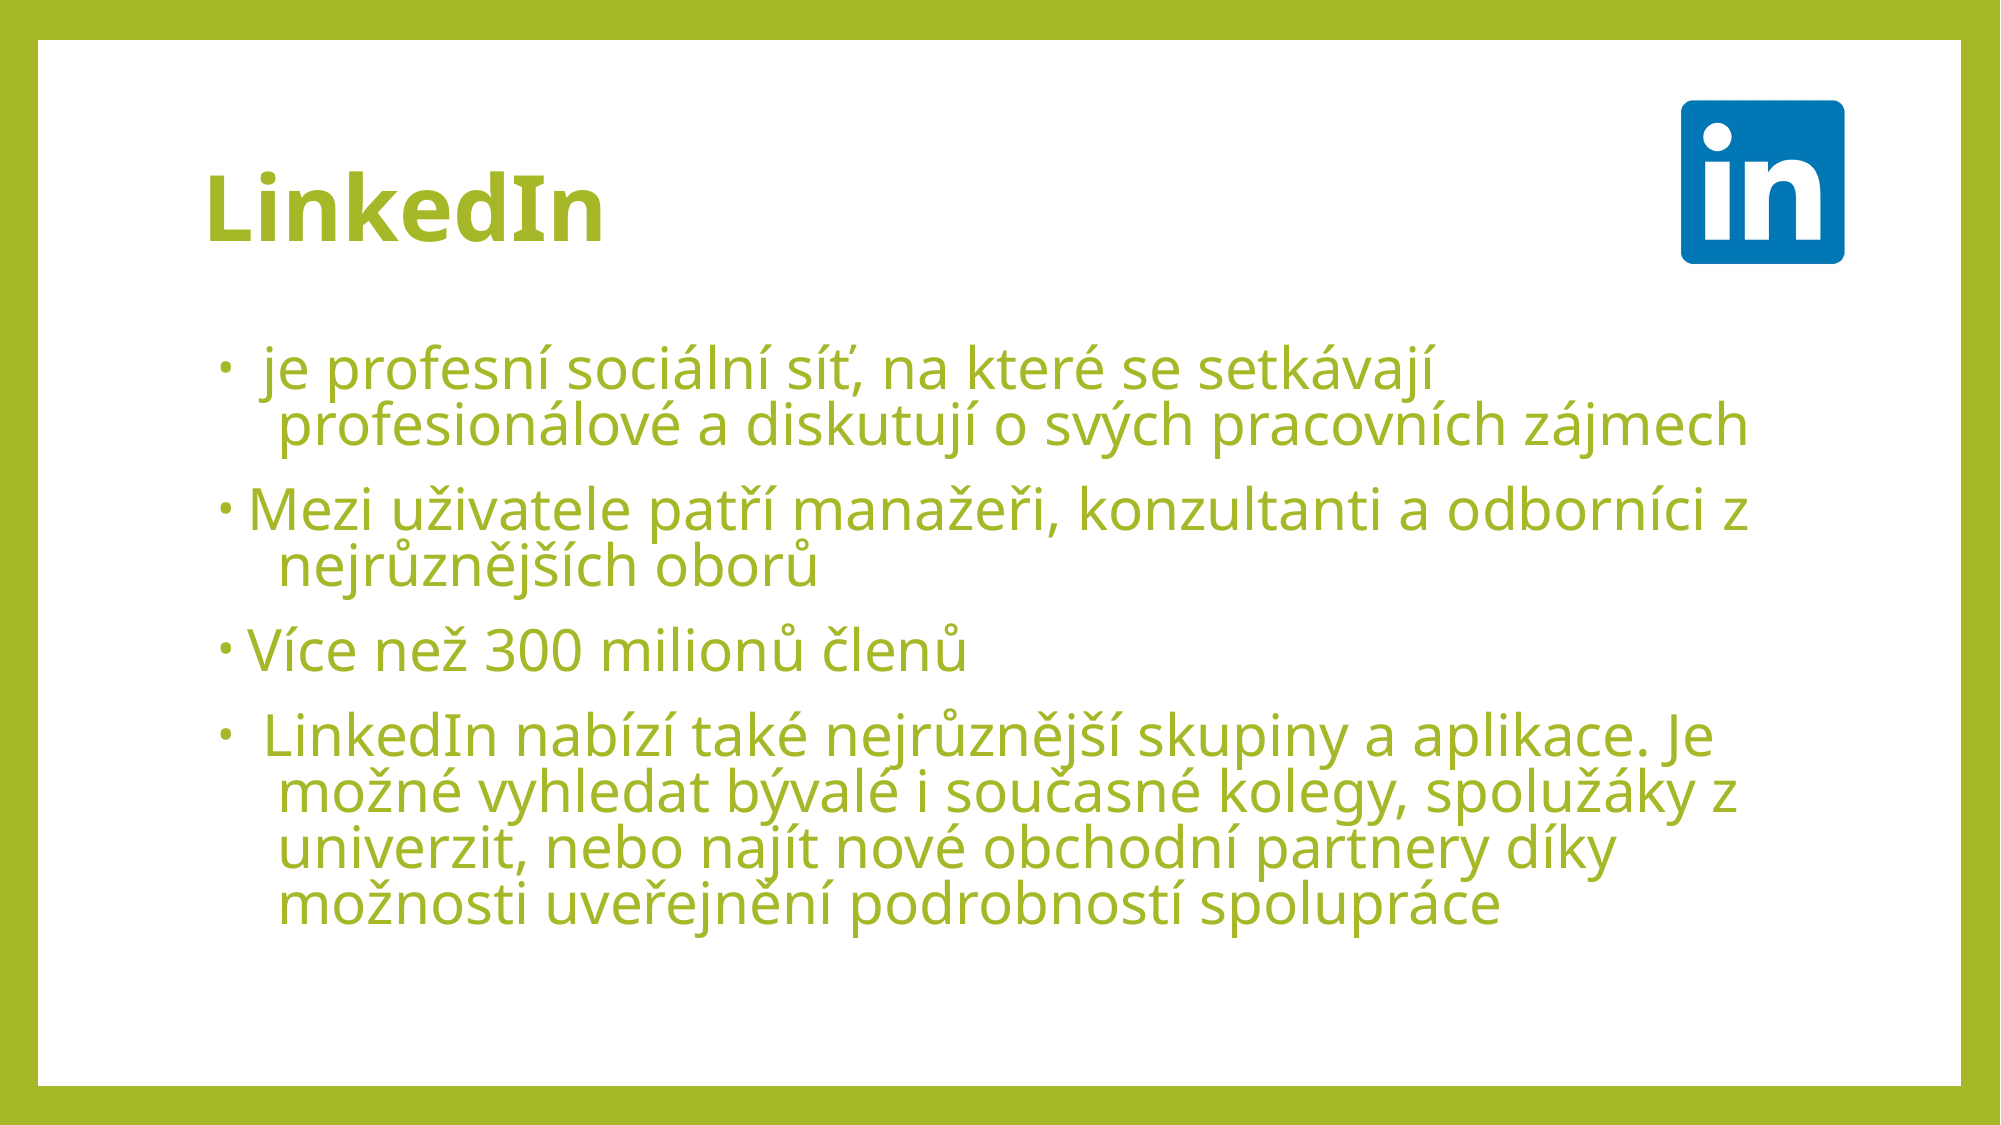

# LinkedIn
 je profesní sociální síť, na které se setkávají profesionálové a diskutují o svých pracovních zájmech
Mezi uživatele patří manažeři, konzultanti a odborníci z nejrůznějších oborů
Více než 300 milionů členů
 LinkedIn nabízí také nejrůznější skupiny a aplikace. Je možné vyhledat bývalé i současné kolegy, spolužáky z univerzit, nebo najít nové obchodní partnery díky možnosti uveřejnění podrobností spolupráce